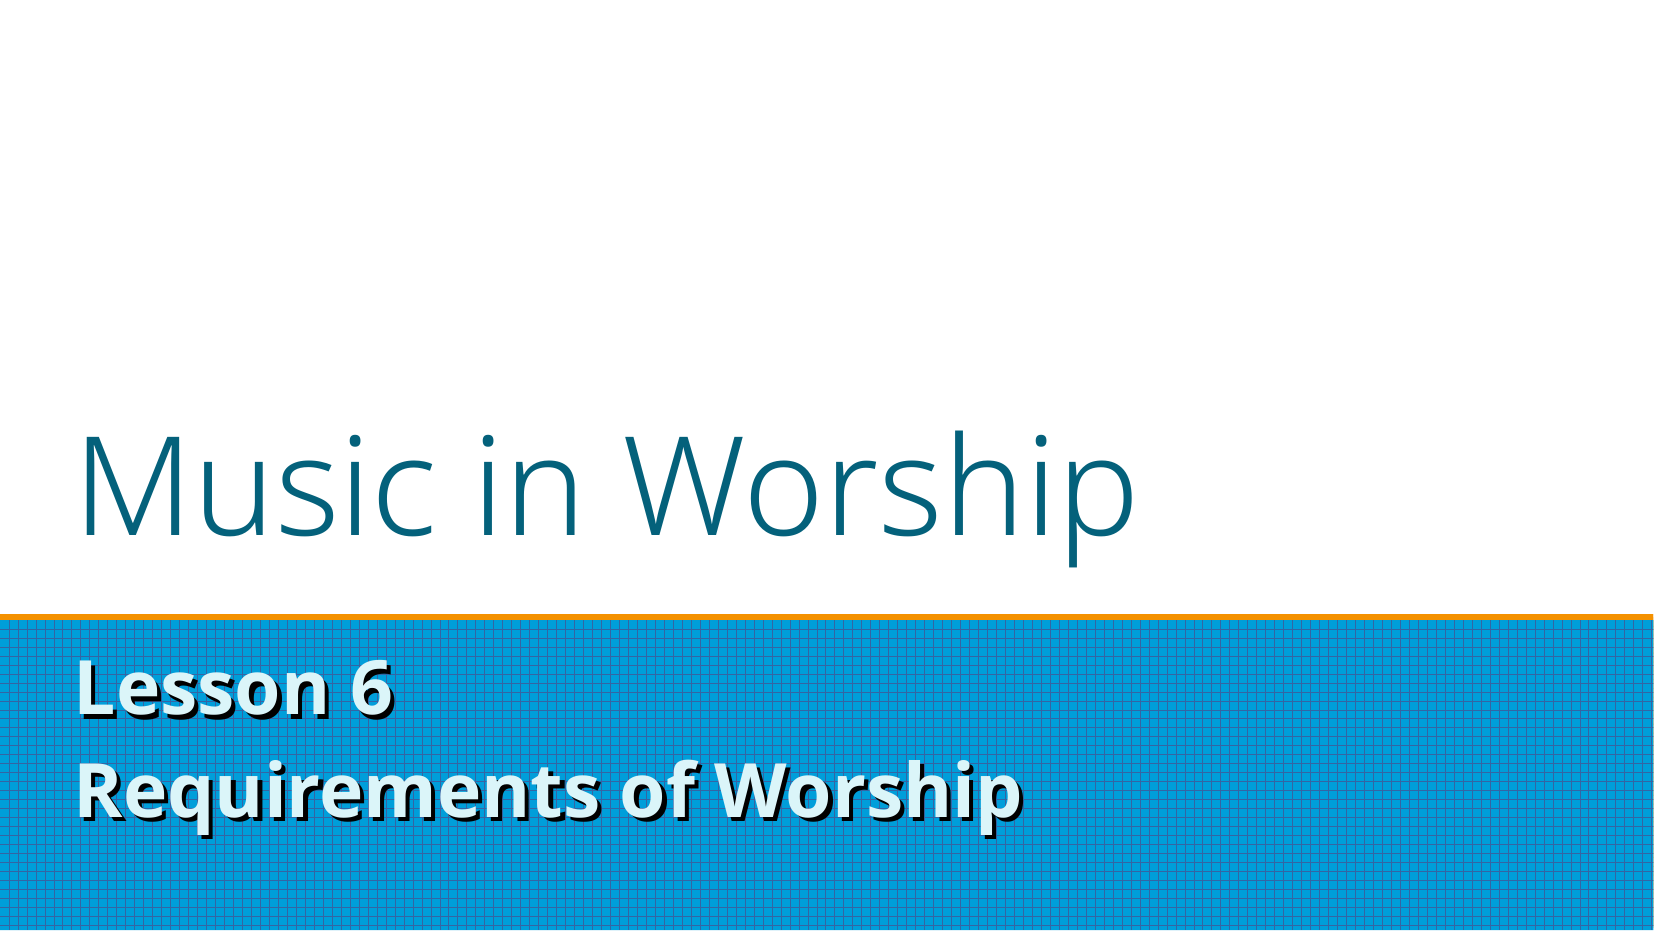

# Music in Worship
Lesson 6
Requirements of Worship